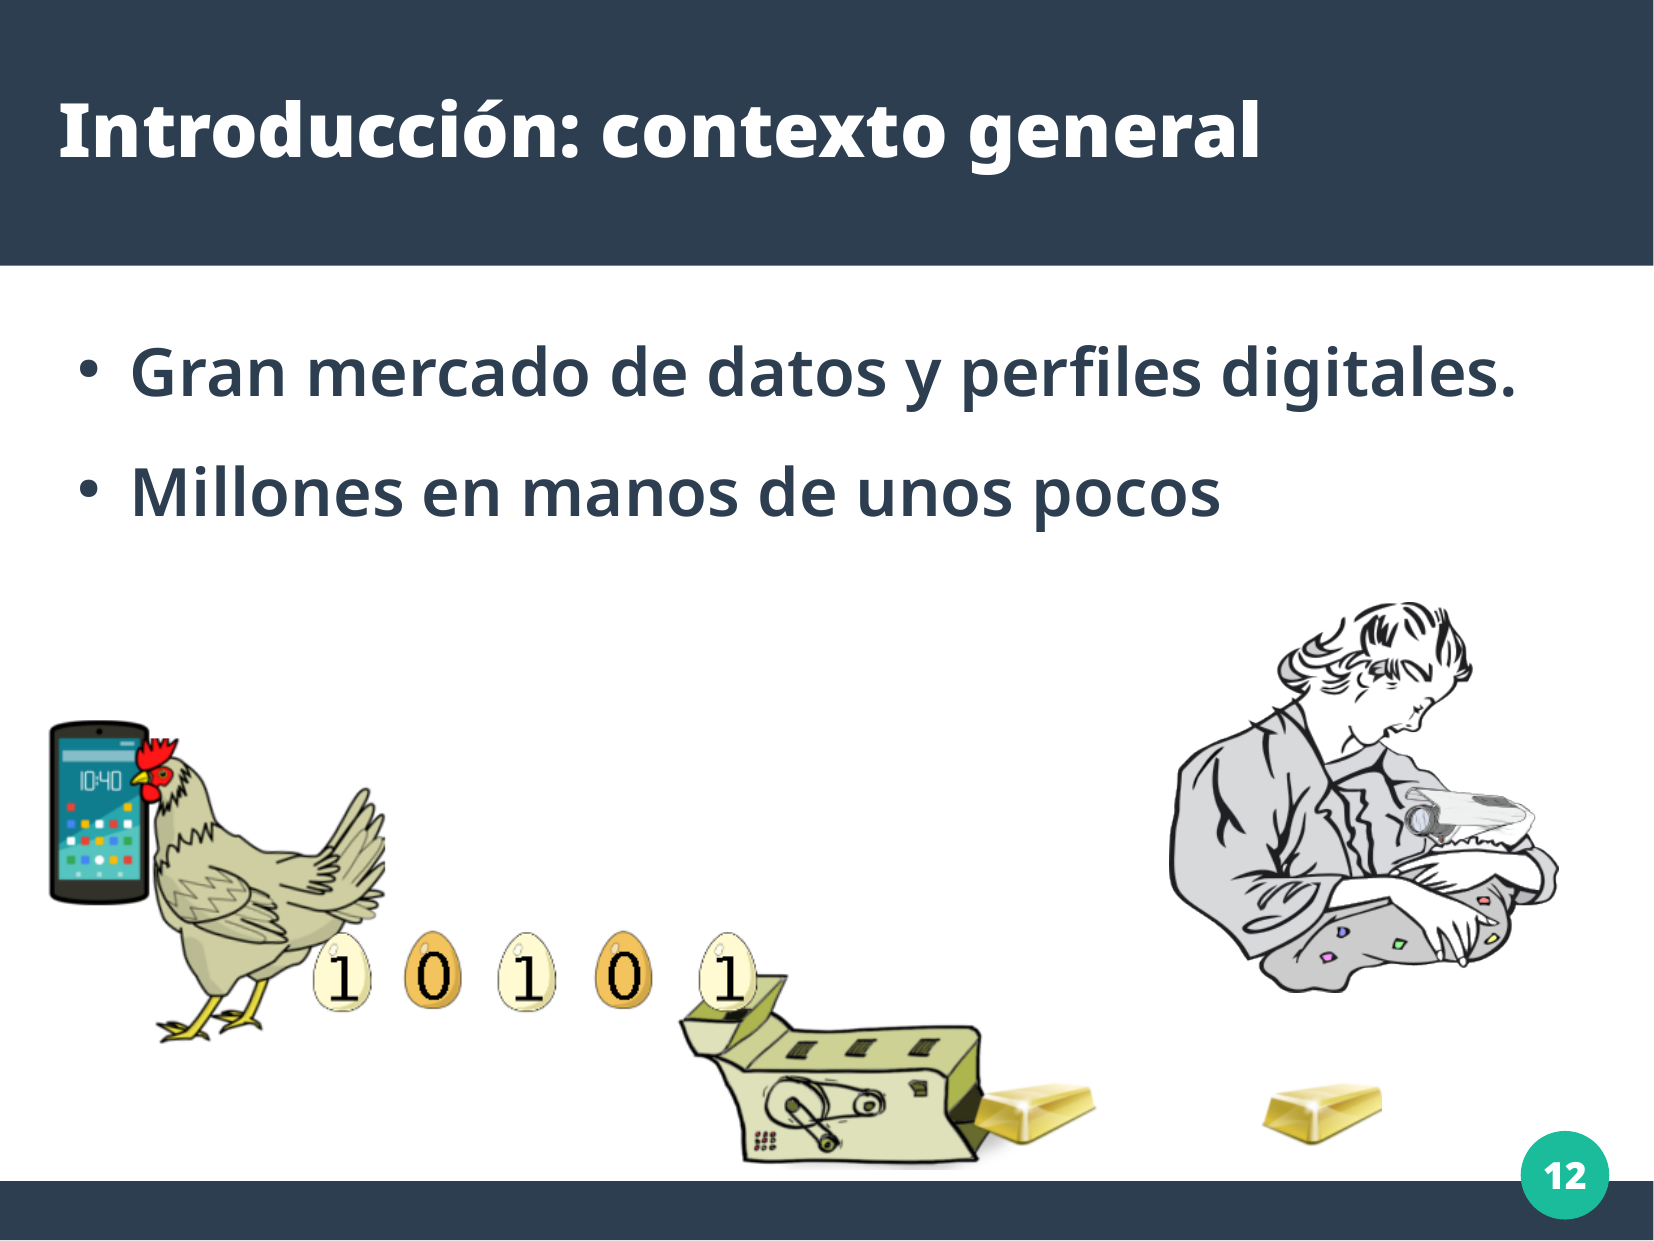

# Introducción: contexto general
Gran mercado de datos y perfiles digitales.
Millones en manos de unos pocos
12